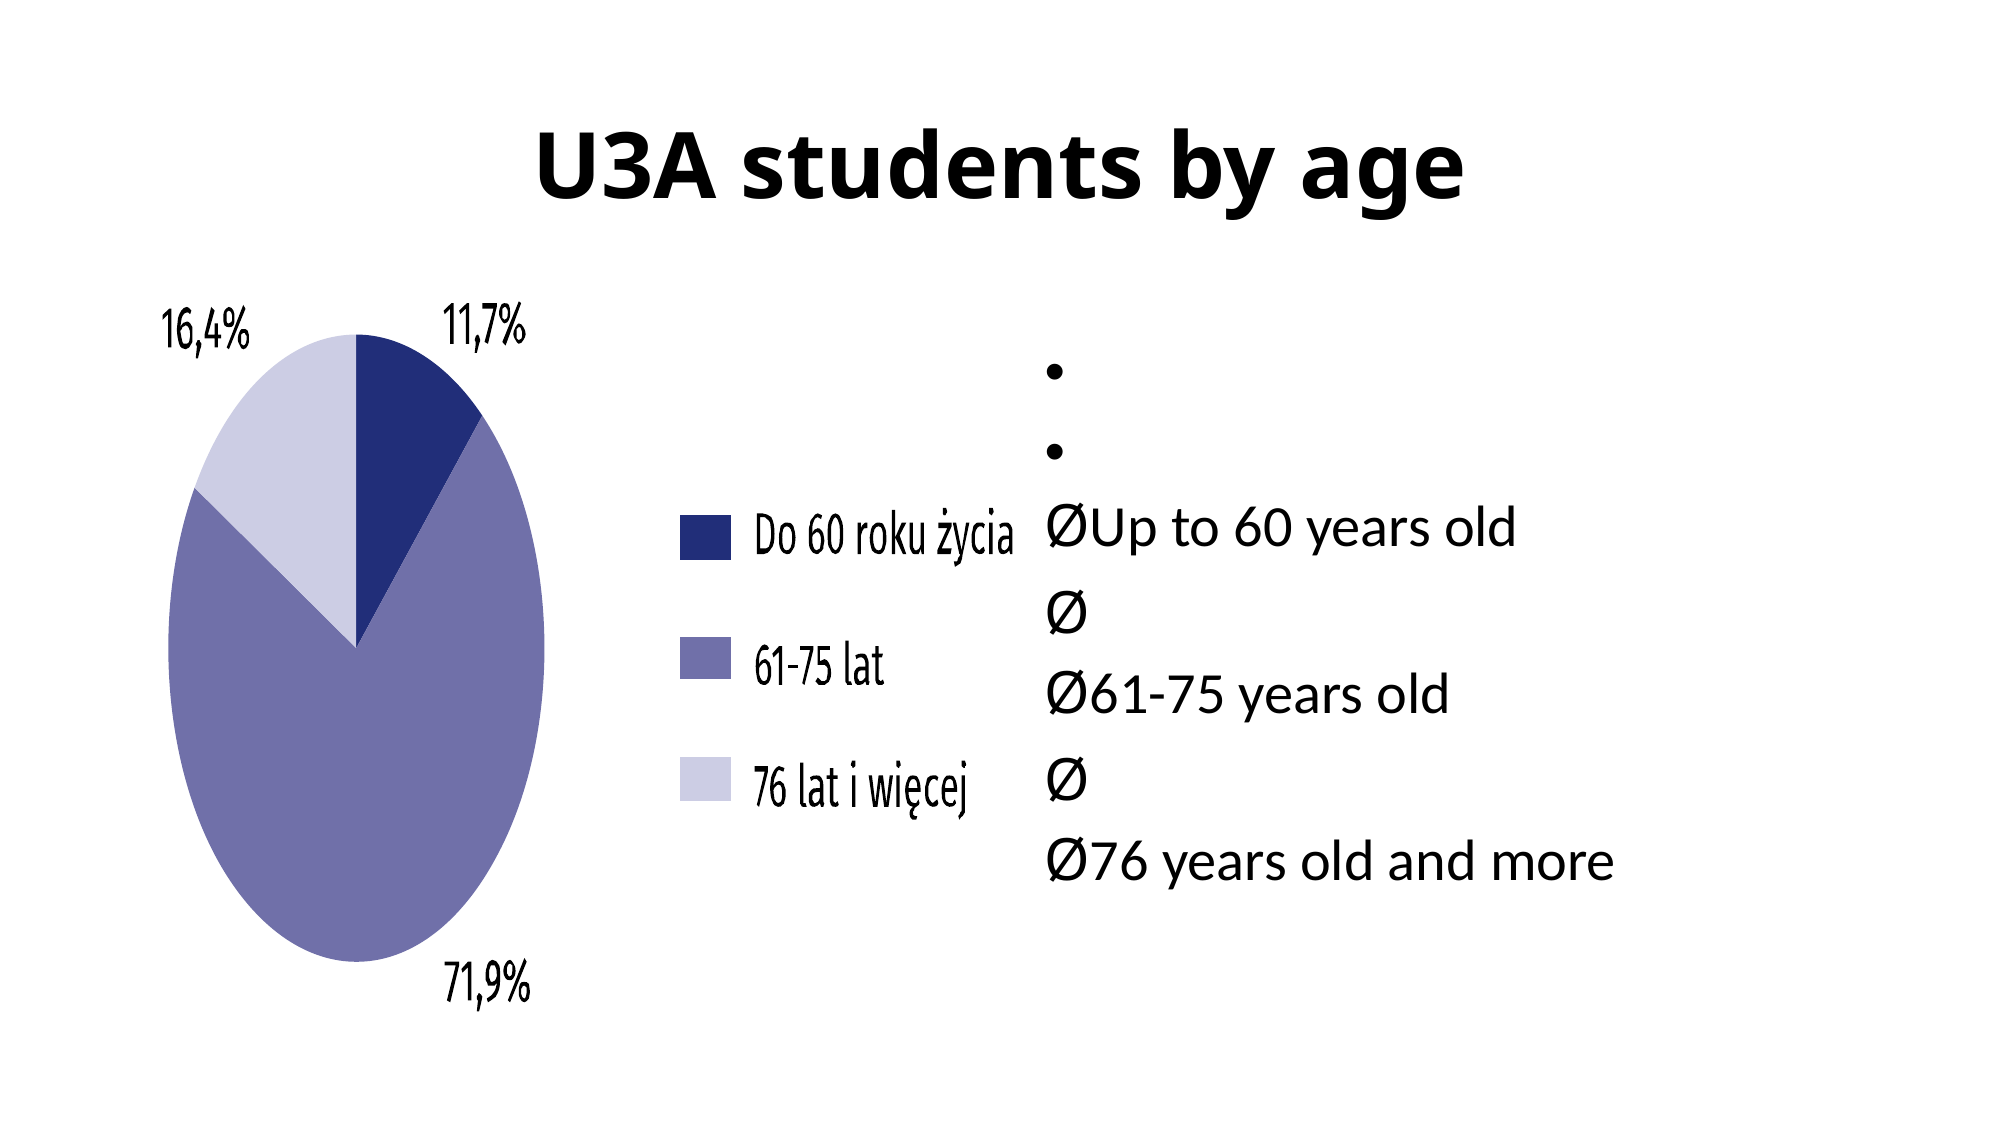

# U3A students by age
Up to 60 years old
61-75 years old
76 years old and more